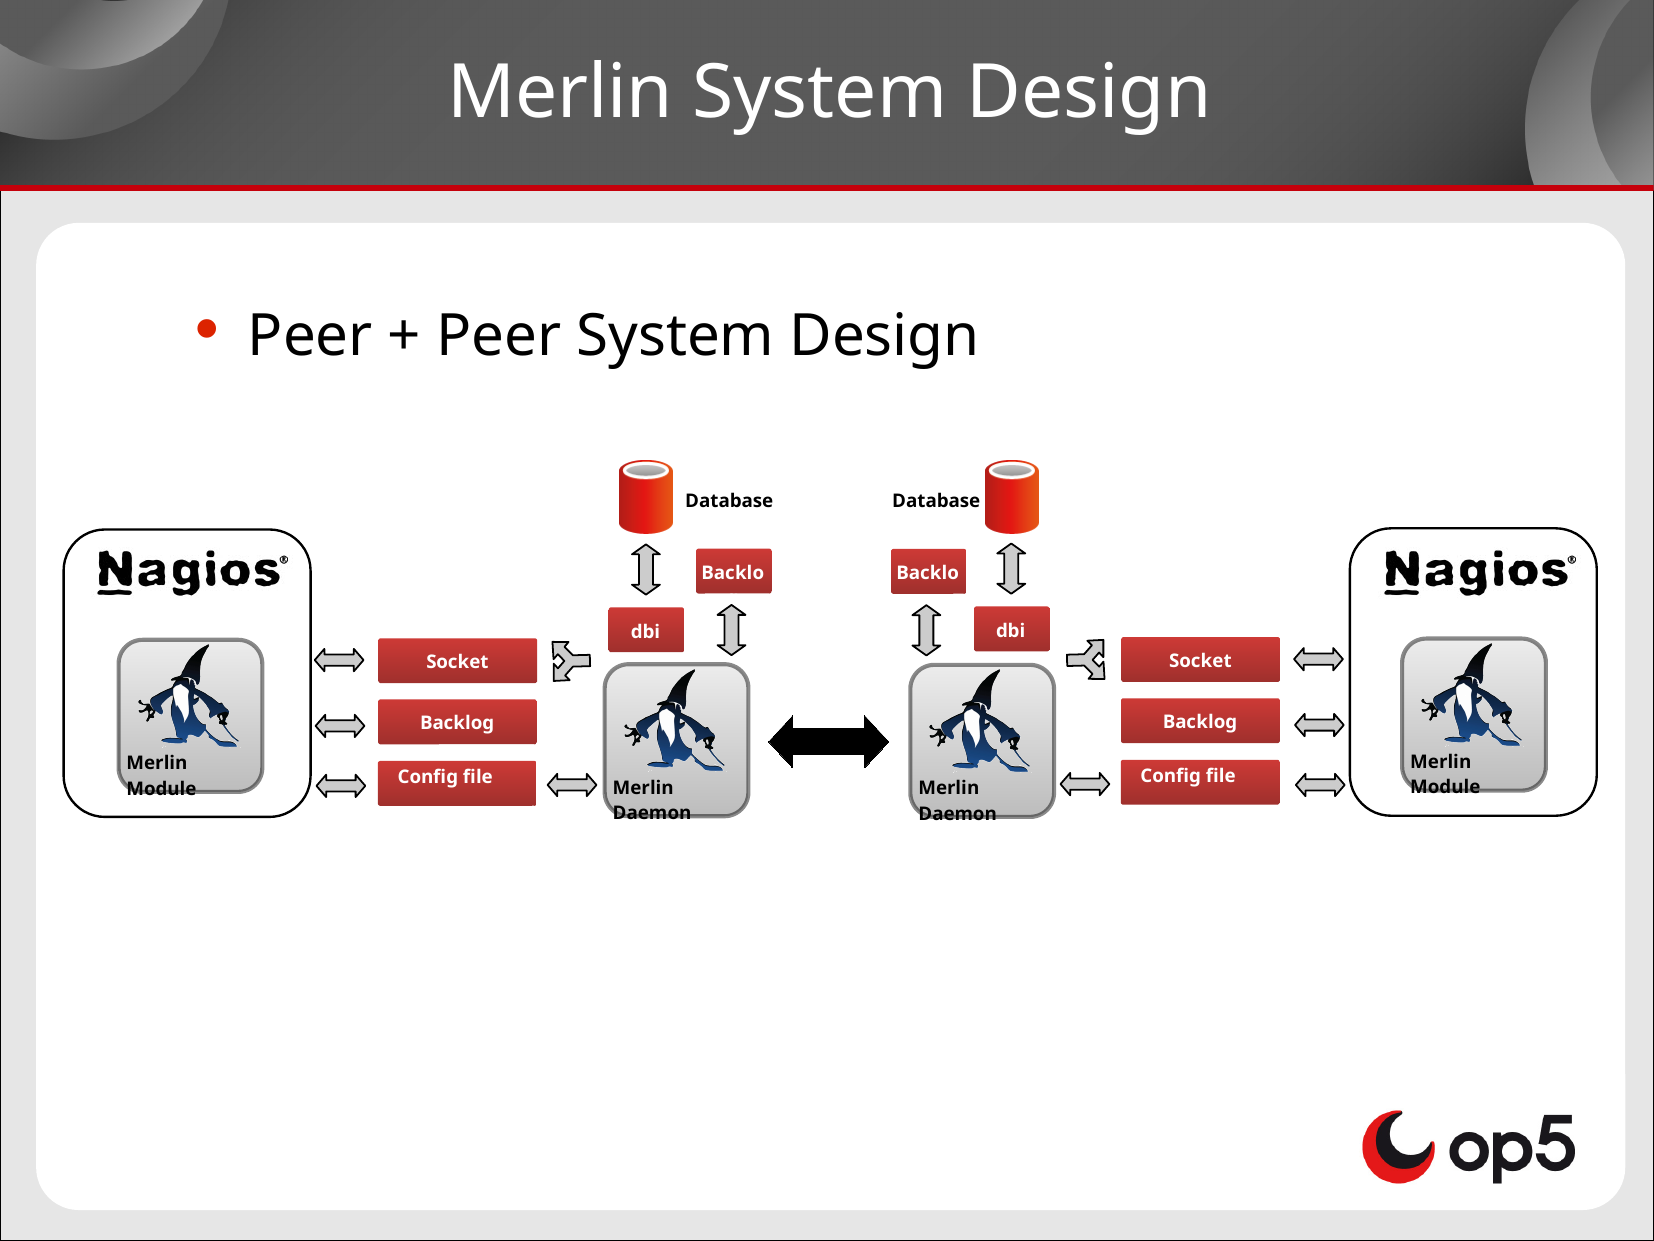

# Merlin System Design
Peer + Peer System Design
Database
Database
Backlog
Backlog
dbi
dbi
Socket
Socket
Backlog
Backlog
Merlin Module
Merlin Module
Config file
Config file
Merlin Daemon
Merlin Daemon